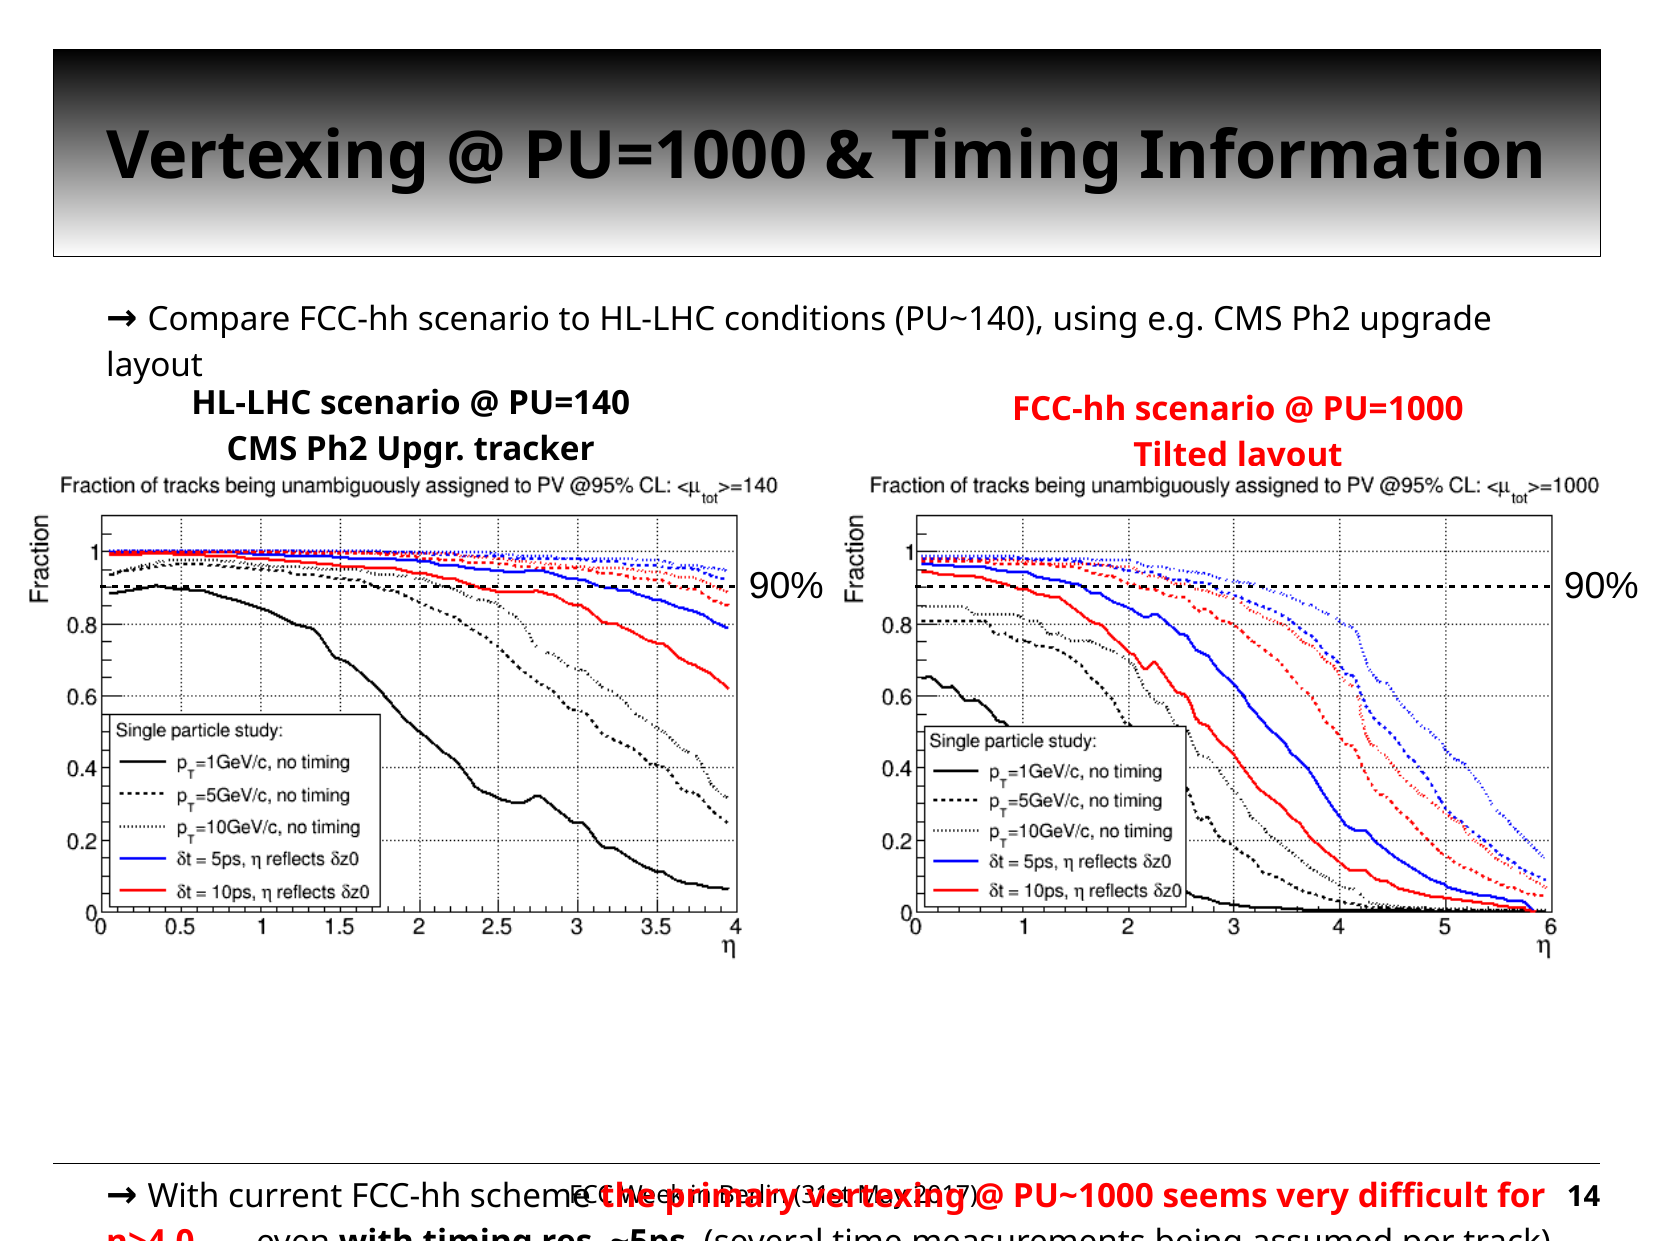

# Vertexing @ PU=1000 & Timing Information
→ Compare FCC-hh scenario to HL-LHC conditions (PU~140), using e.g. CMS Ph2 upgrade layout
→ With current FCC-hh scheme the primary vertexing @ PU~1000 seems very difficult for η>4.0, even with timing res. ~5ps (several time measurements being assumed per track)
HL-LHC scenario @ PU=140
CMS Ph2 Upgr. tracker
FCC-hh scenario @ PU=1000
Tilted layout
90%
90%
14
FCC Week in Berlin (31st May 2017)